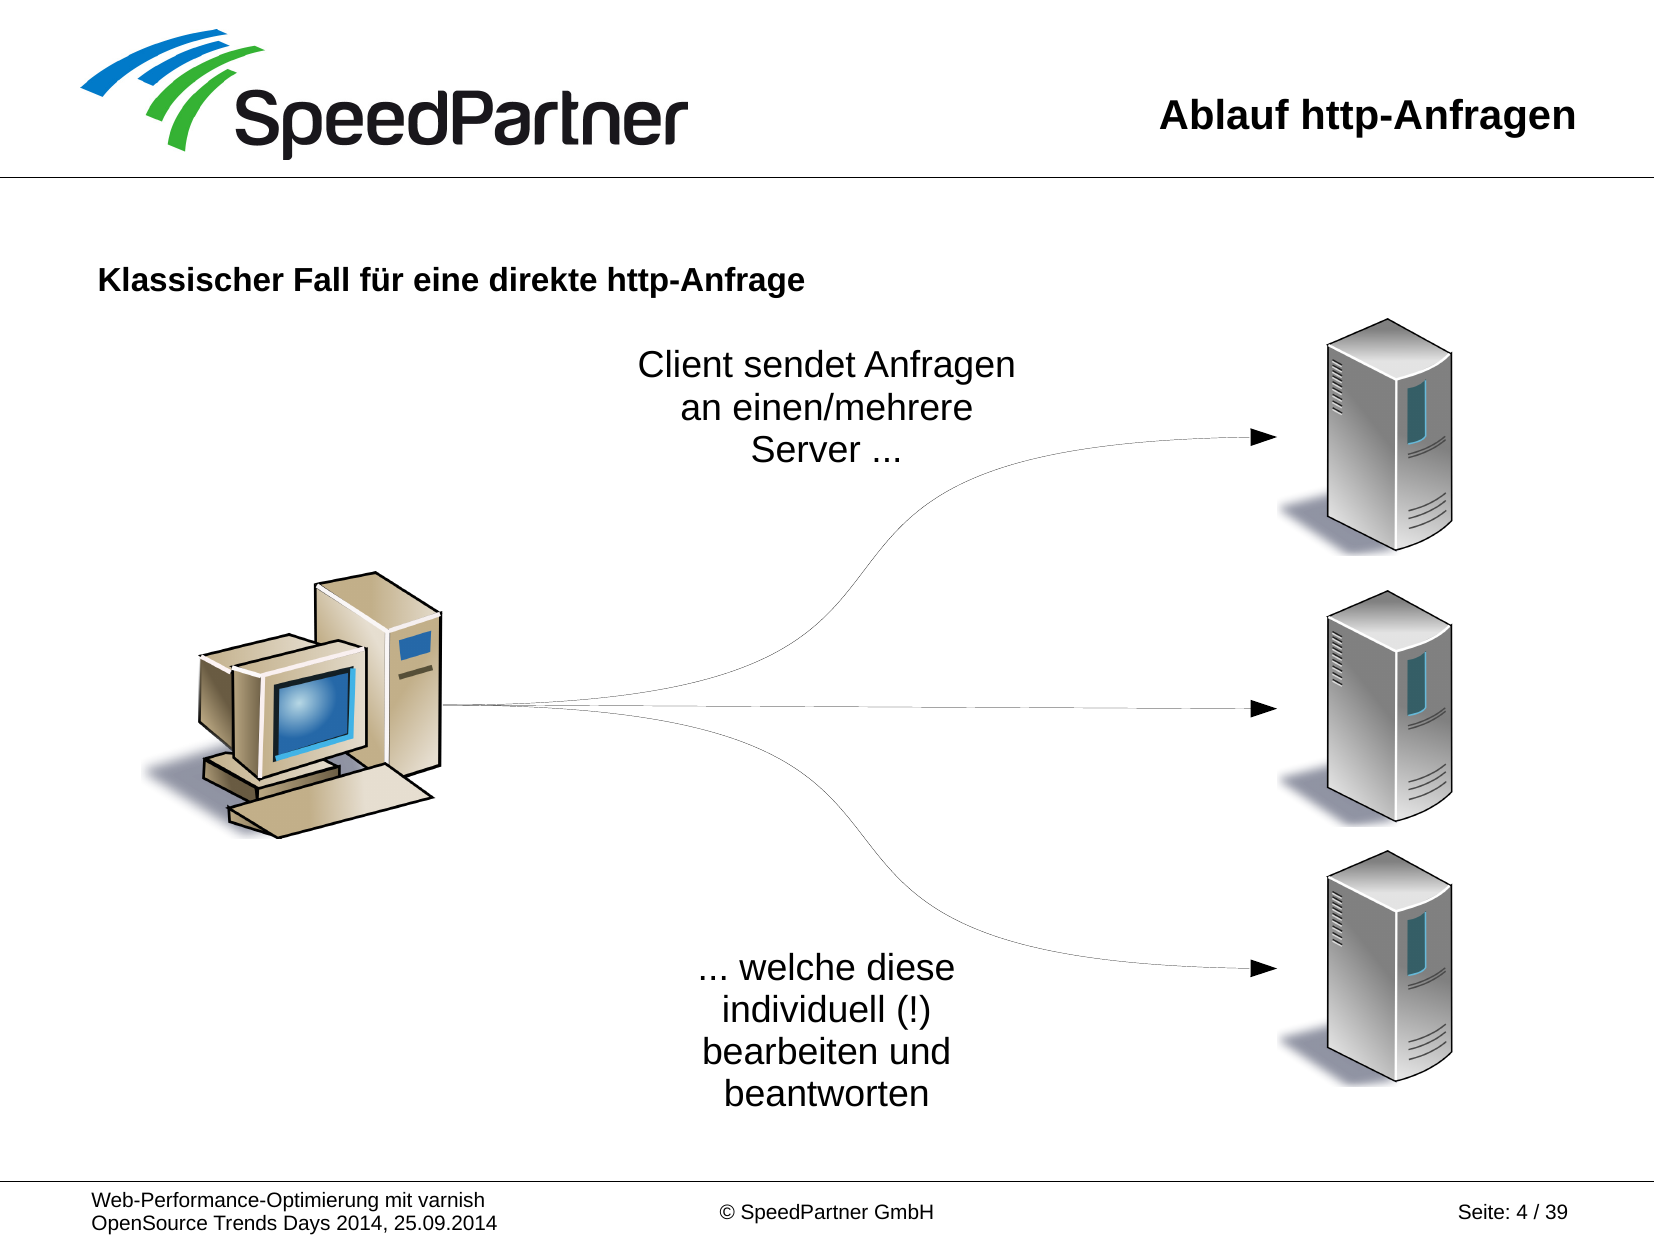

# Ablauf http-Anfragen
Klassischer Fall für eine direkte http-Anfrage
Client sendet Anfragen
an einen/mehrere
Server ...
... welche diese
individuell (!)
bearbeiten und
beantworten